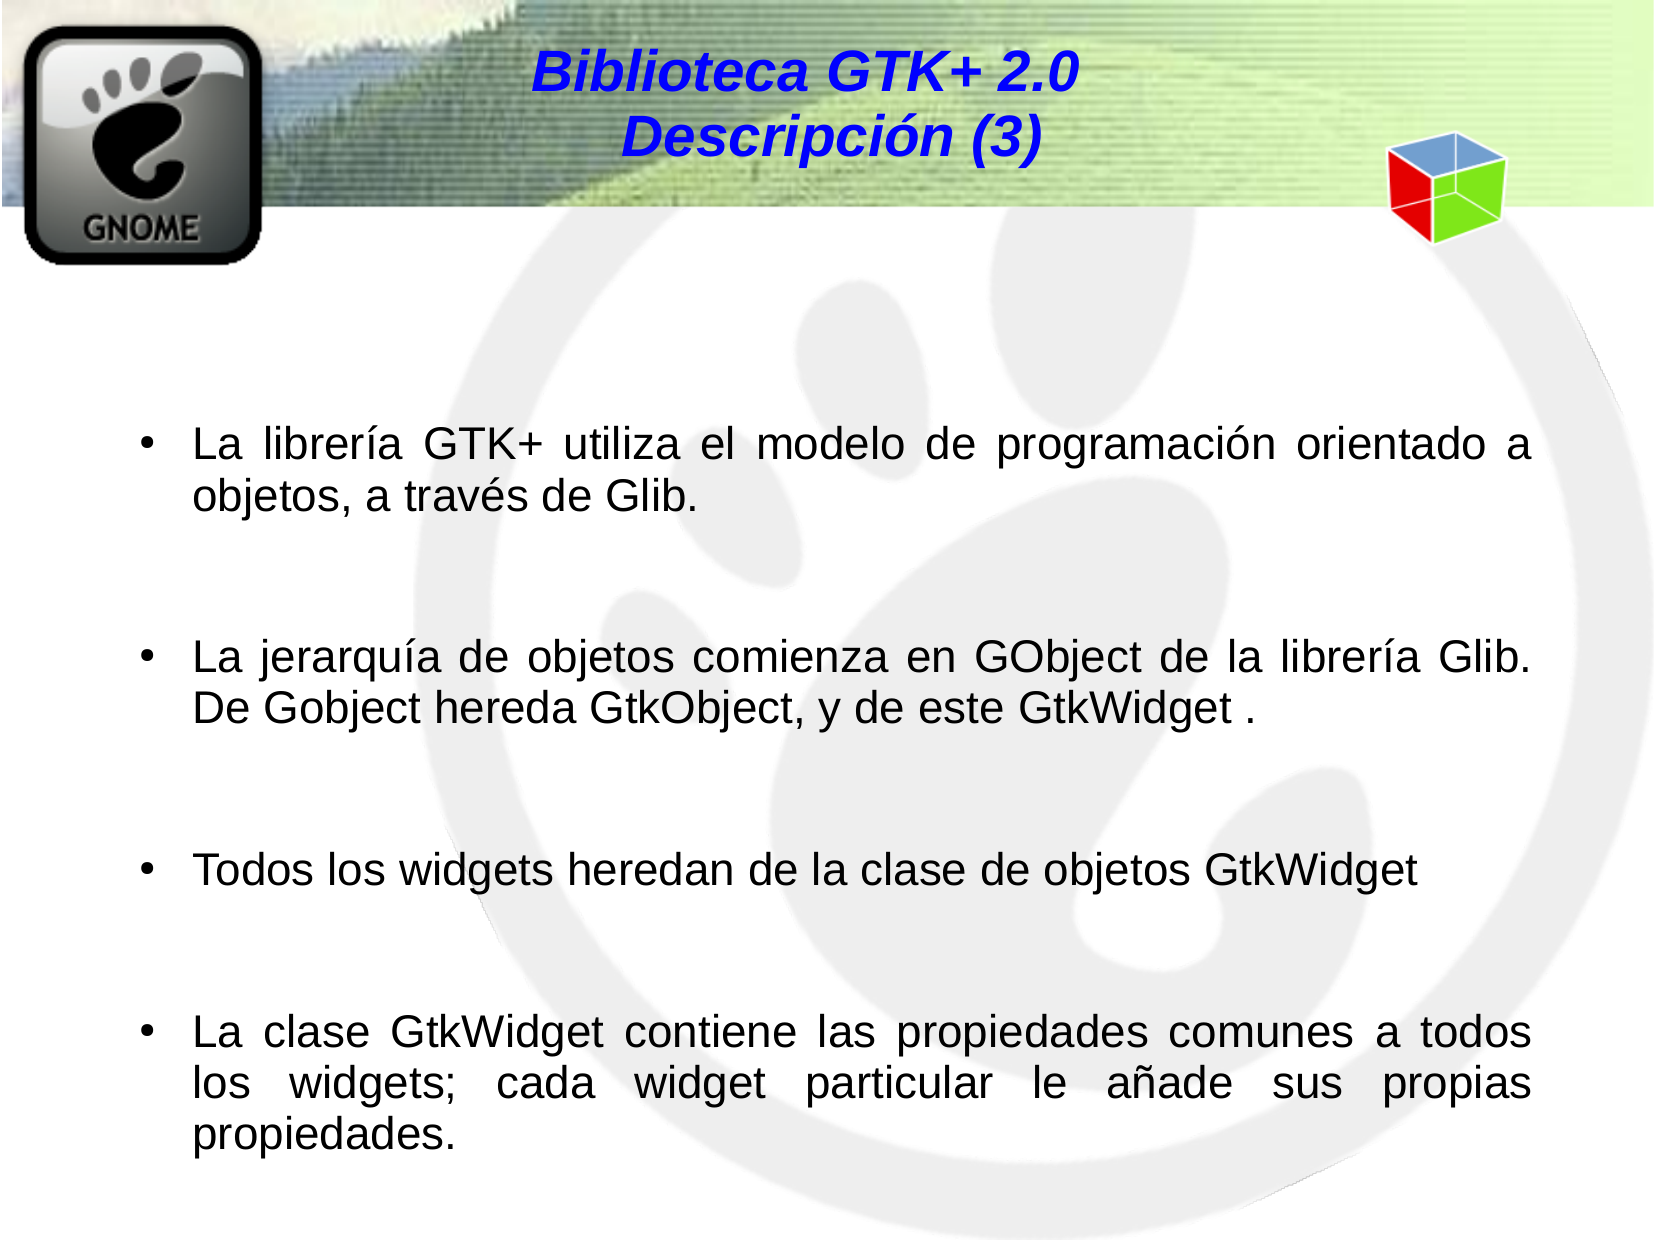

# Biblioteca GTK+ 2.0 Descripción (3)
La librería GTK+ utiliza el modelo de programación orientado a objetos, a través de Glib.
La jerarquía de objetos comienza en GObject de la librería Glib. De Gobject hereda GtkObject, y de este GtkWidget .
Todos los widgets heredan de la clase de objetos GtkWidget
La clase GtkWidget contiene las propiedades comunes a todos los widgets; cada widget particular le añade sus propias propiedades.